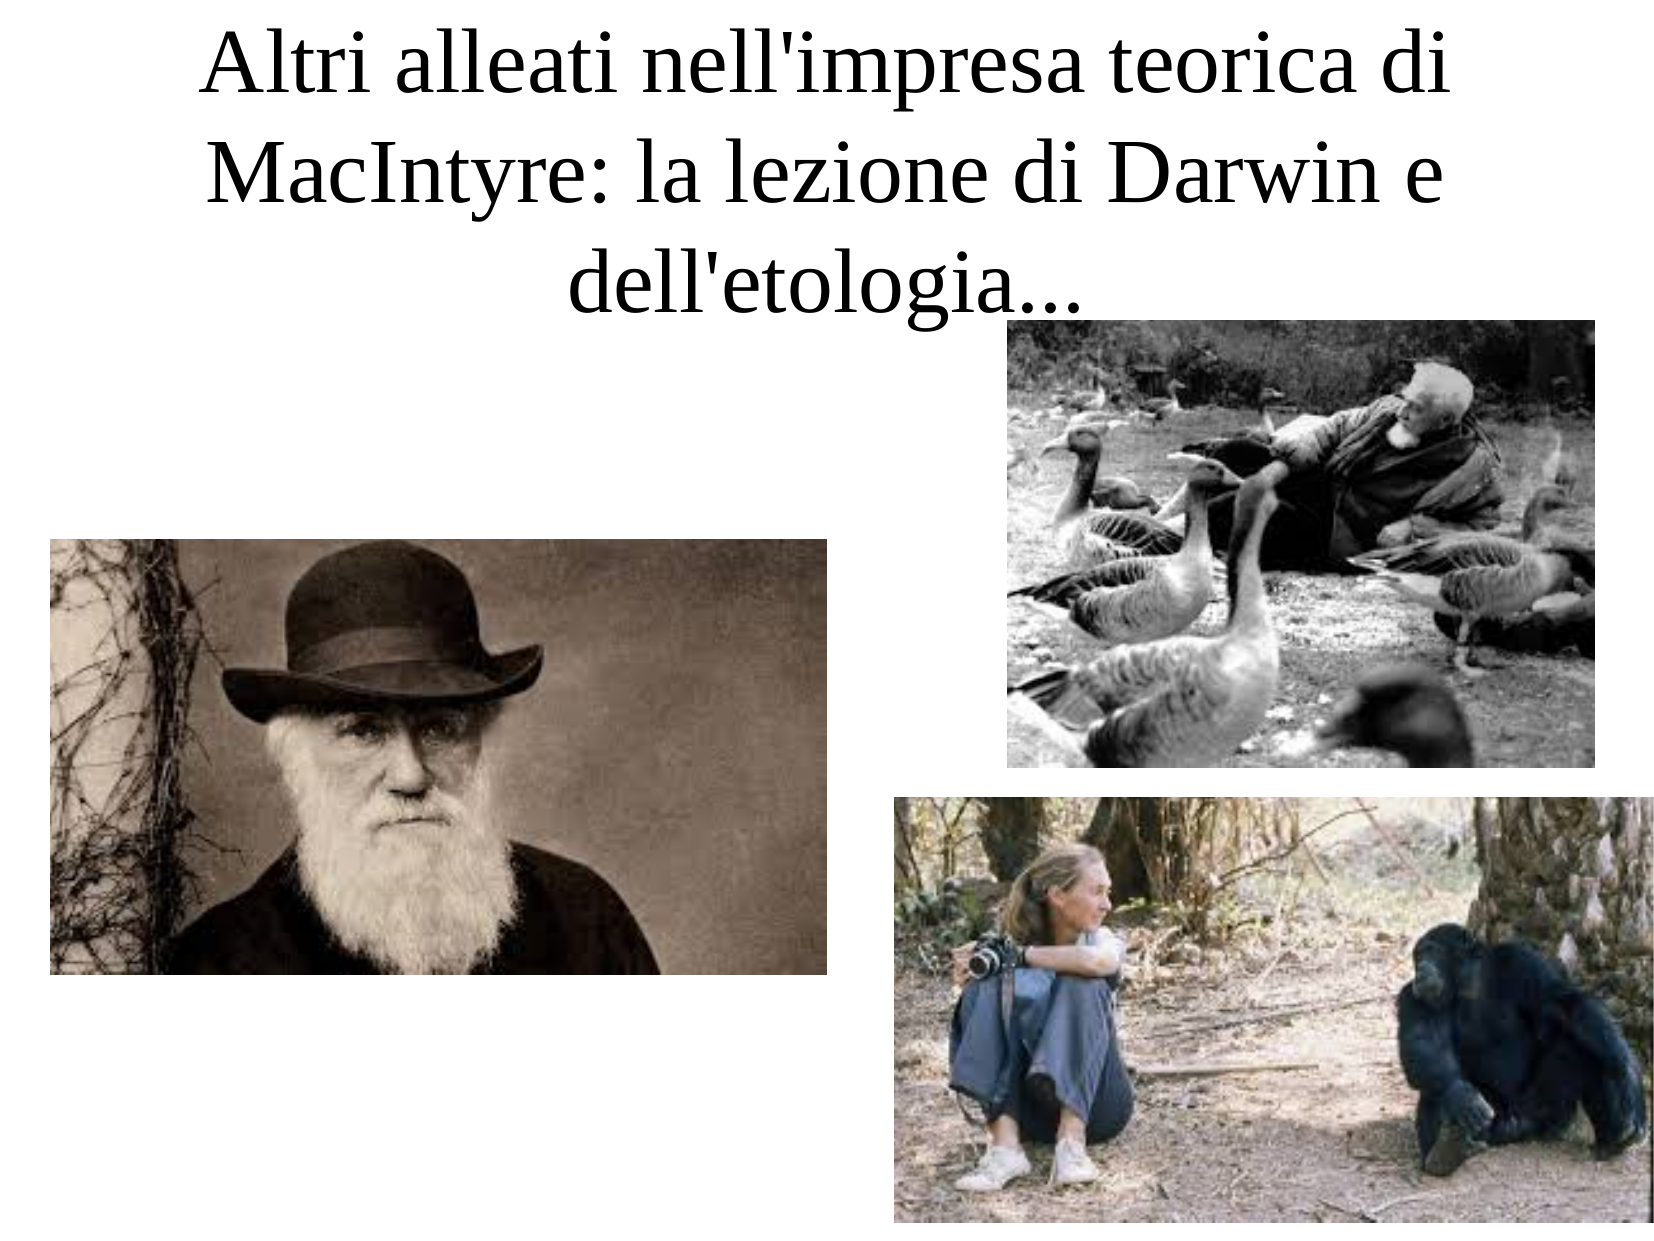

# Altri alleati nell'impresa teorica di MacIntyre: la lezione di Darwin e dell'etologia...